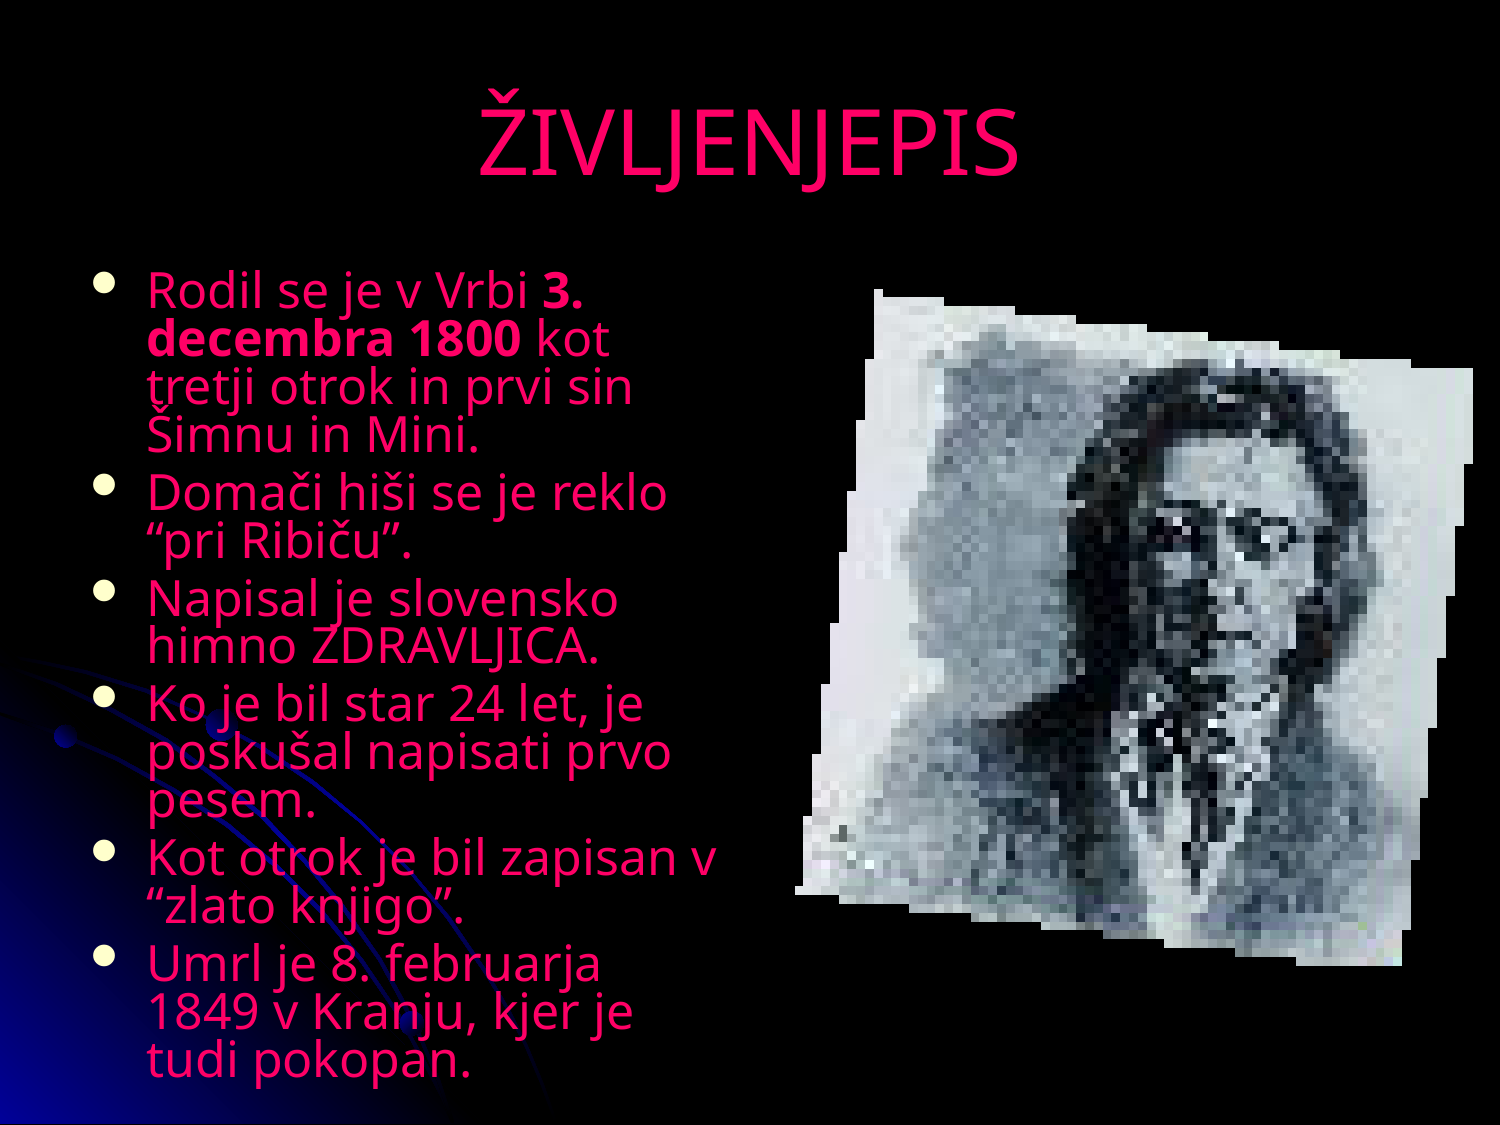

# ŽIVLJENJEPIS
Rodil se je v Vrbi 3. decembra 1800 kot tretji otrok in prvi sin Šimnu in Mini.
Domači hiši se je reklo “pri Ribiču”.
Napisal je slovensko himno ZDRAVLJICA.
Ko je bil star 24 let, je poskušal napisati prvo pesem.
Kot otrok je bil zapisan v “zlato knjigo”.
Umrl je 8. februarja 1849 v Kranju, kjer je tudi pokopan.